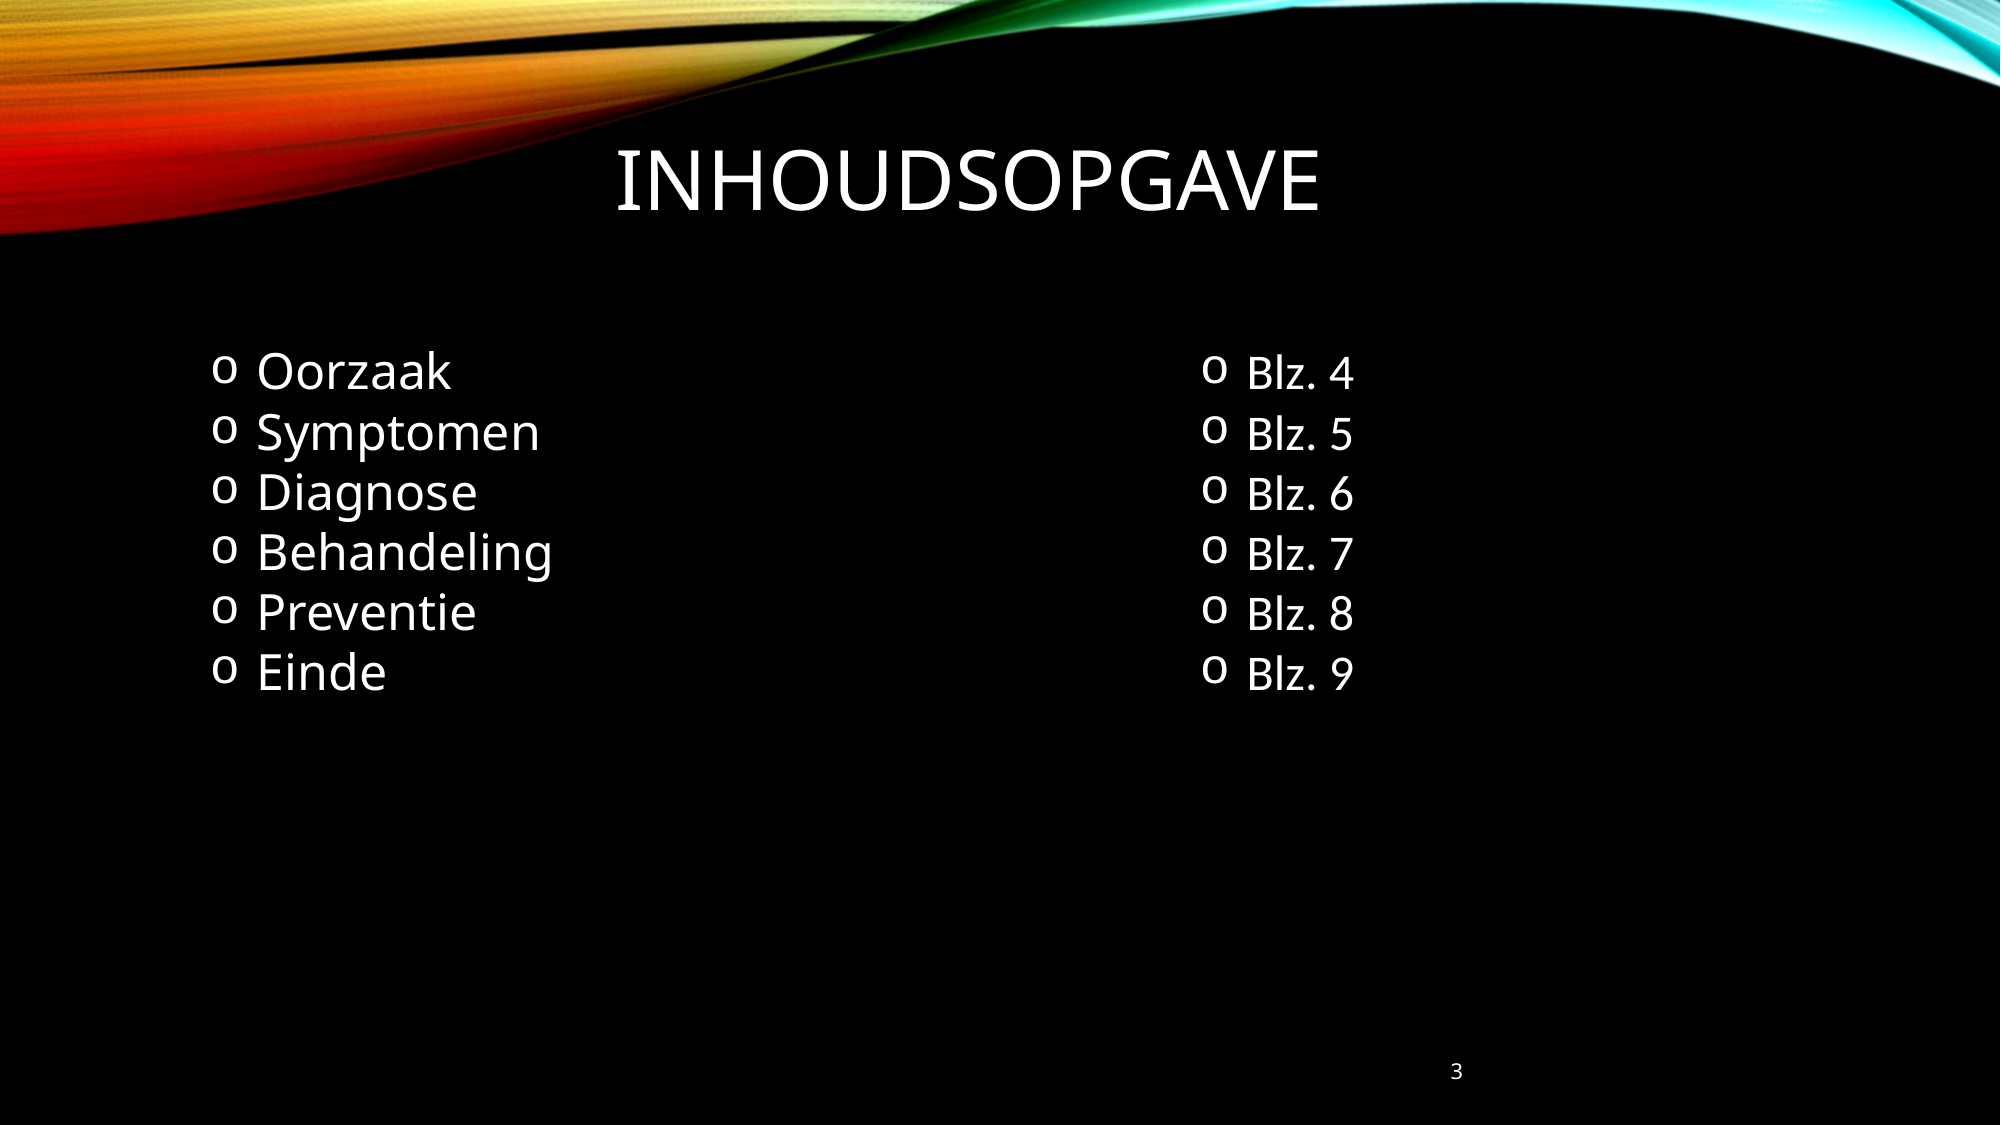

# inhoudsopgave
Oorzaak
Symptomen
Diagnose
Behandeling
Preventie
Einde
Blz. 4
Blz. 5
Blz. 6
Blz. 7
Blz. 8
Blz. 9